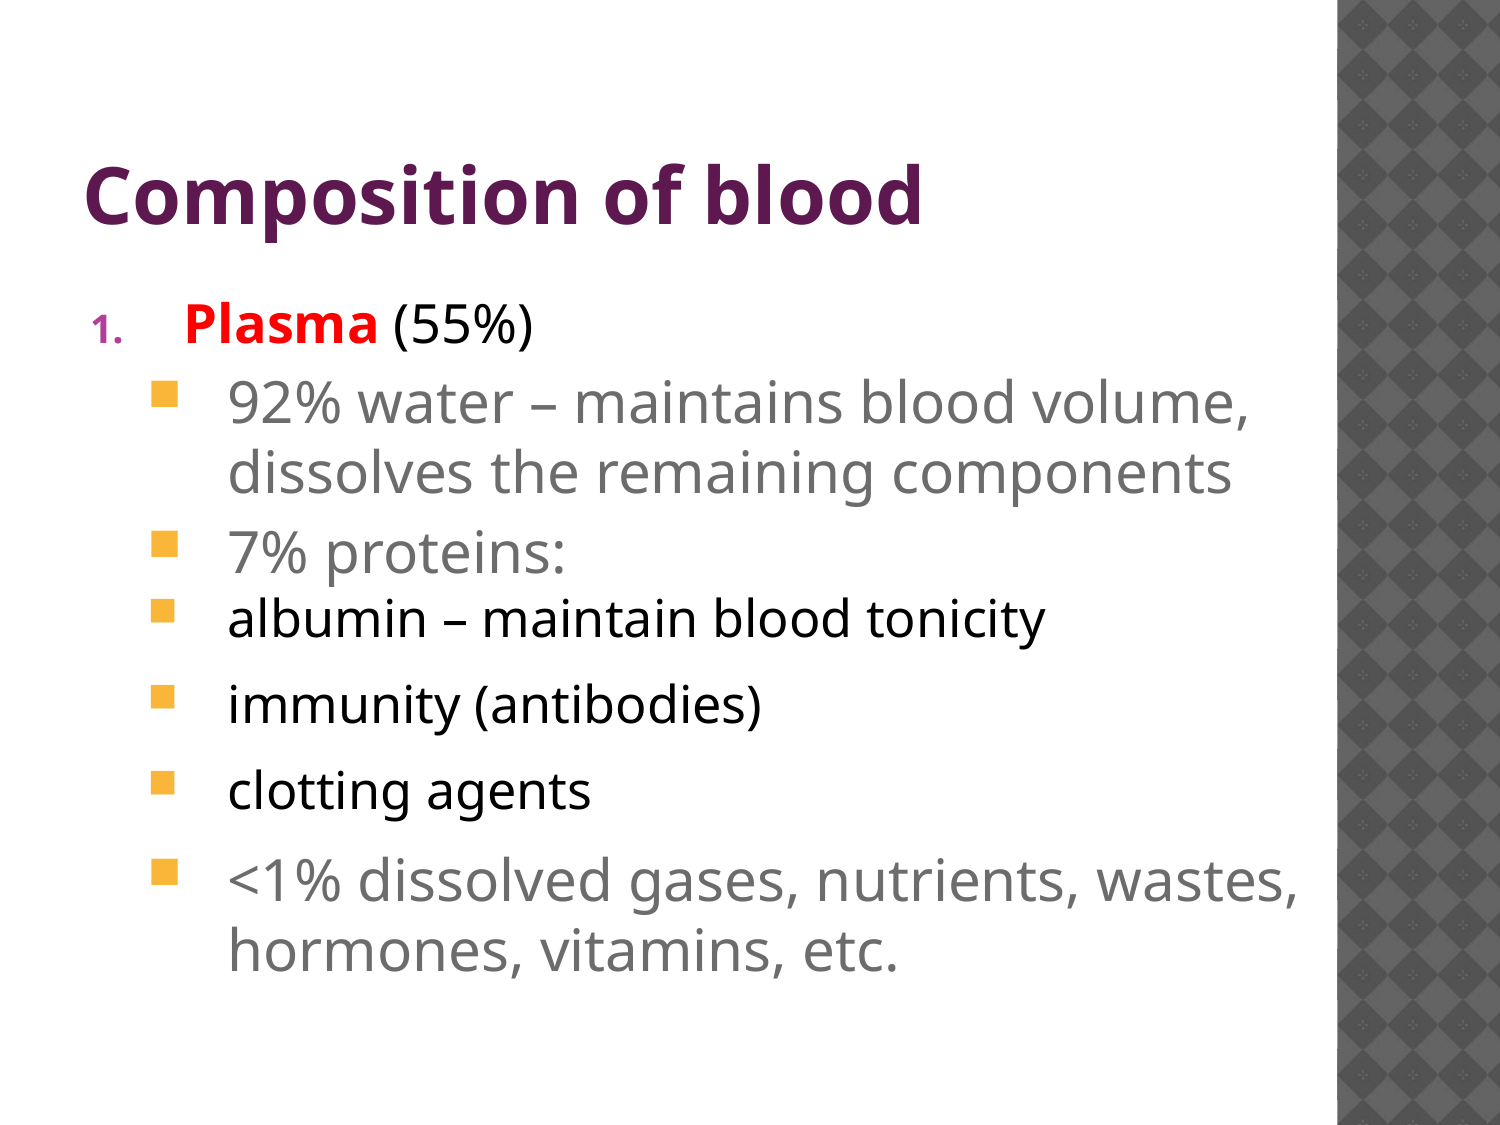

# Composition of blood
Plasma (55%)
92% water – maintains blood volume, dissolves the remaining components
7% proteins:
albumin – maintain blood tonicity
immunity (antibodies)
clotting agents
<1% dissolved gases, nutrients, wastes, hormones, vitamins, etc.